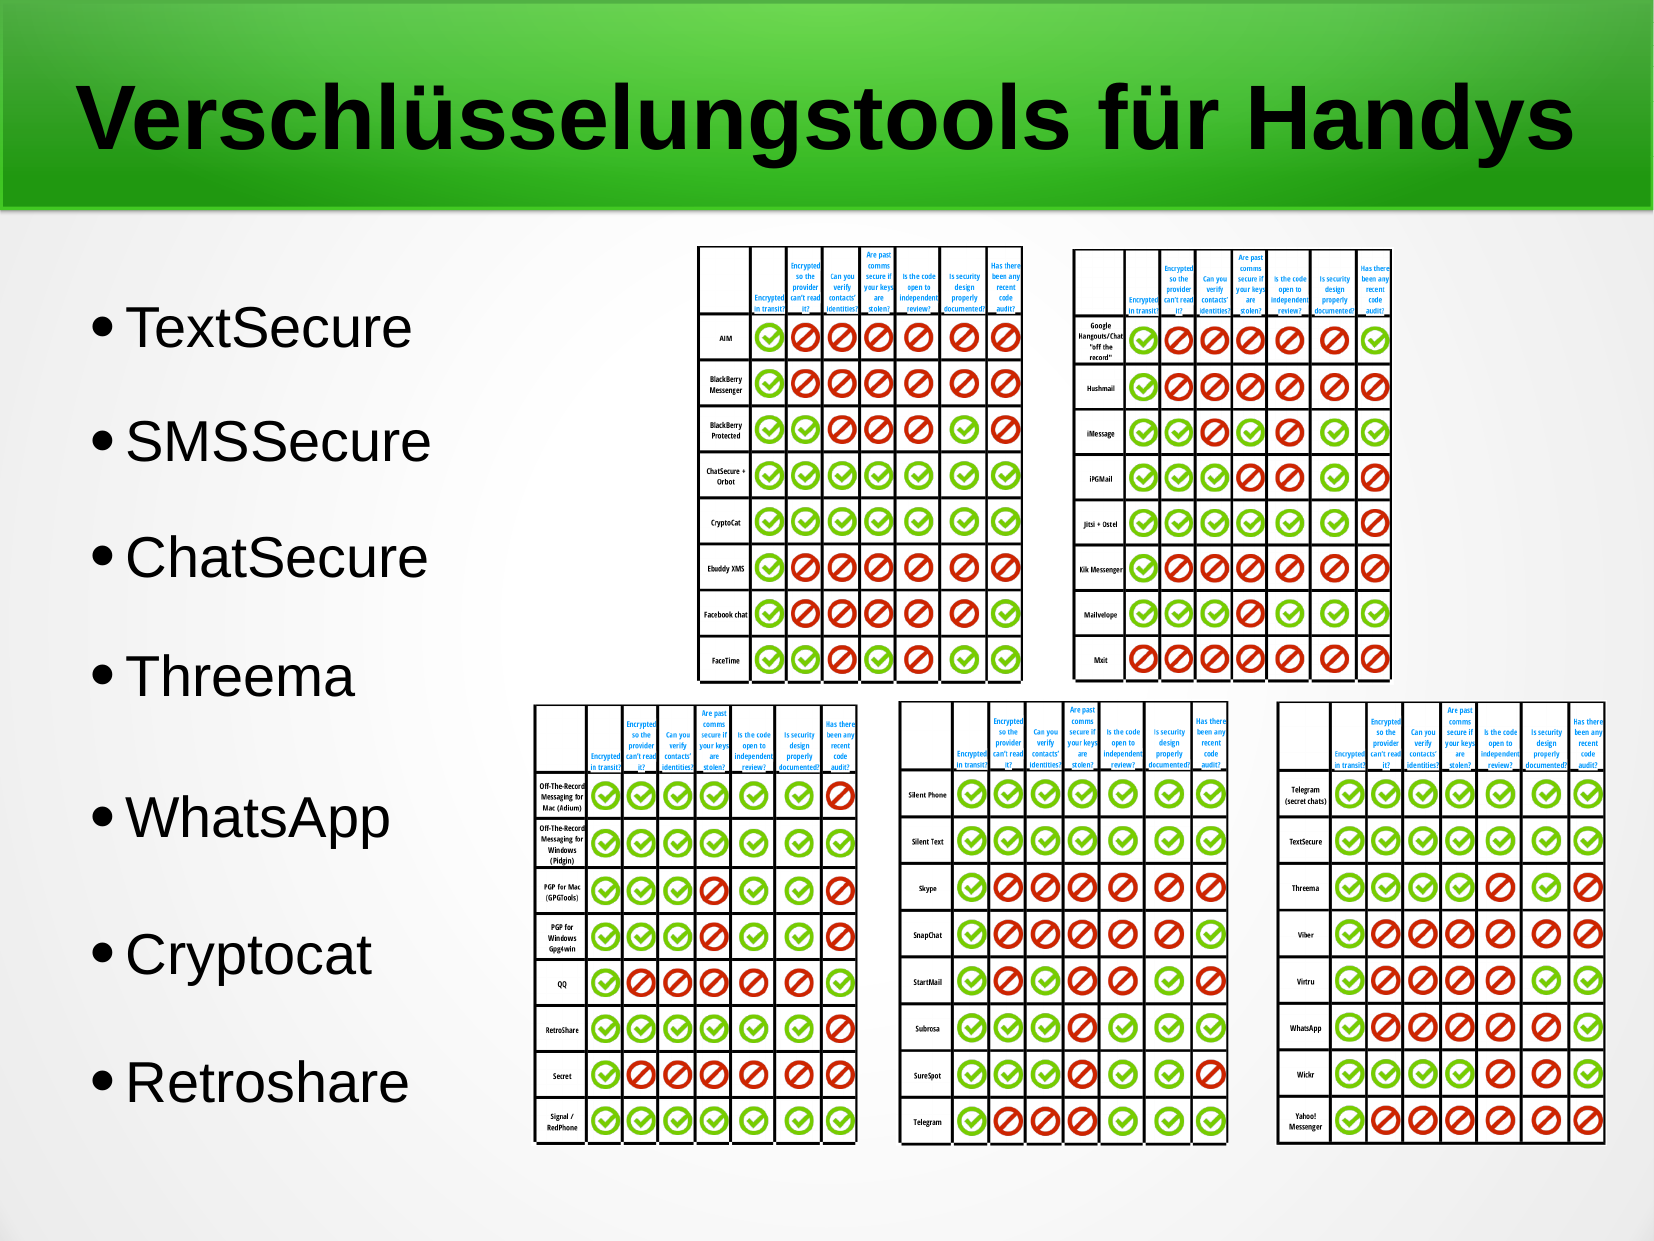

# Verschlüsselungstools für Handys
TextSecure
SMSSecure
ChatSecure
Threema
WhatsApp
Cryptocat
Retroshare